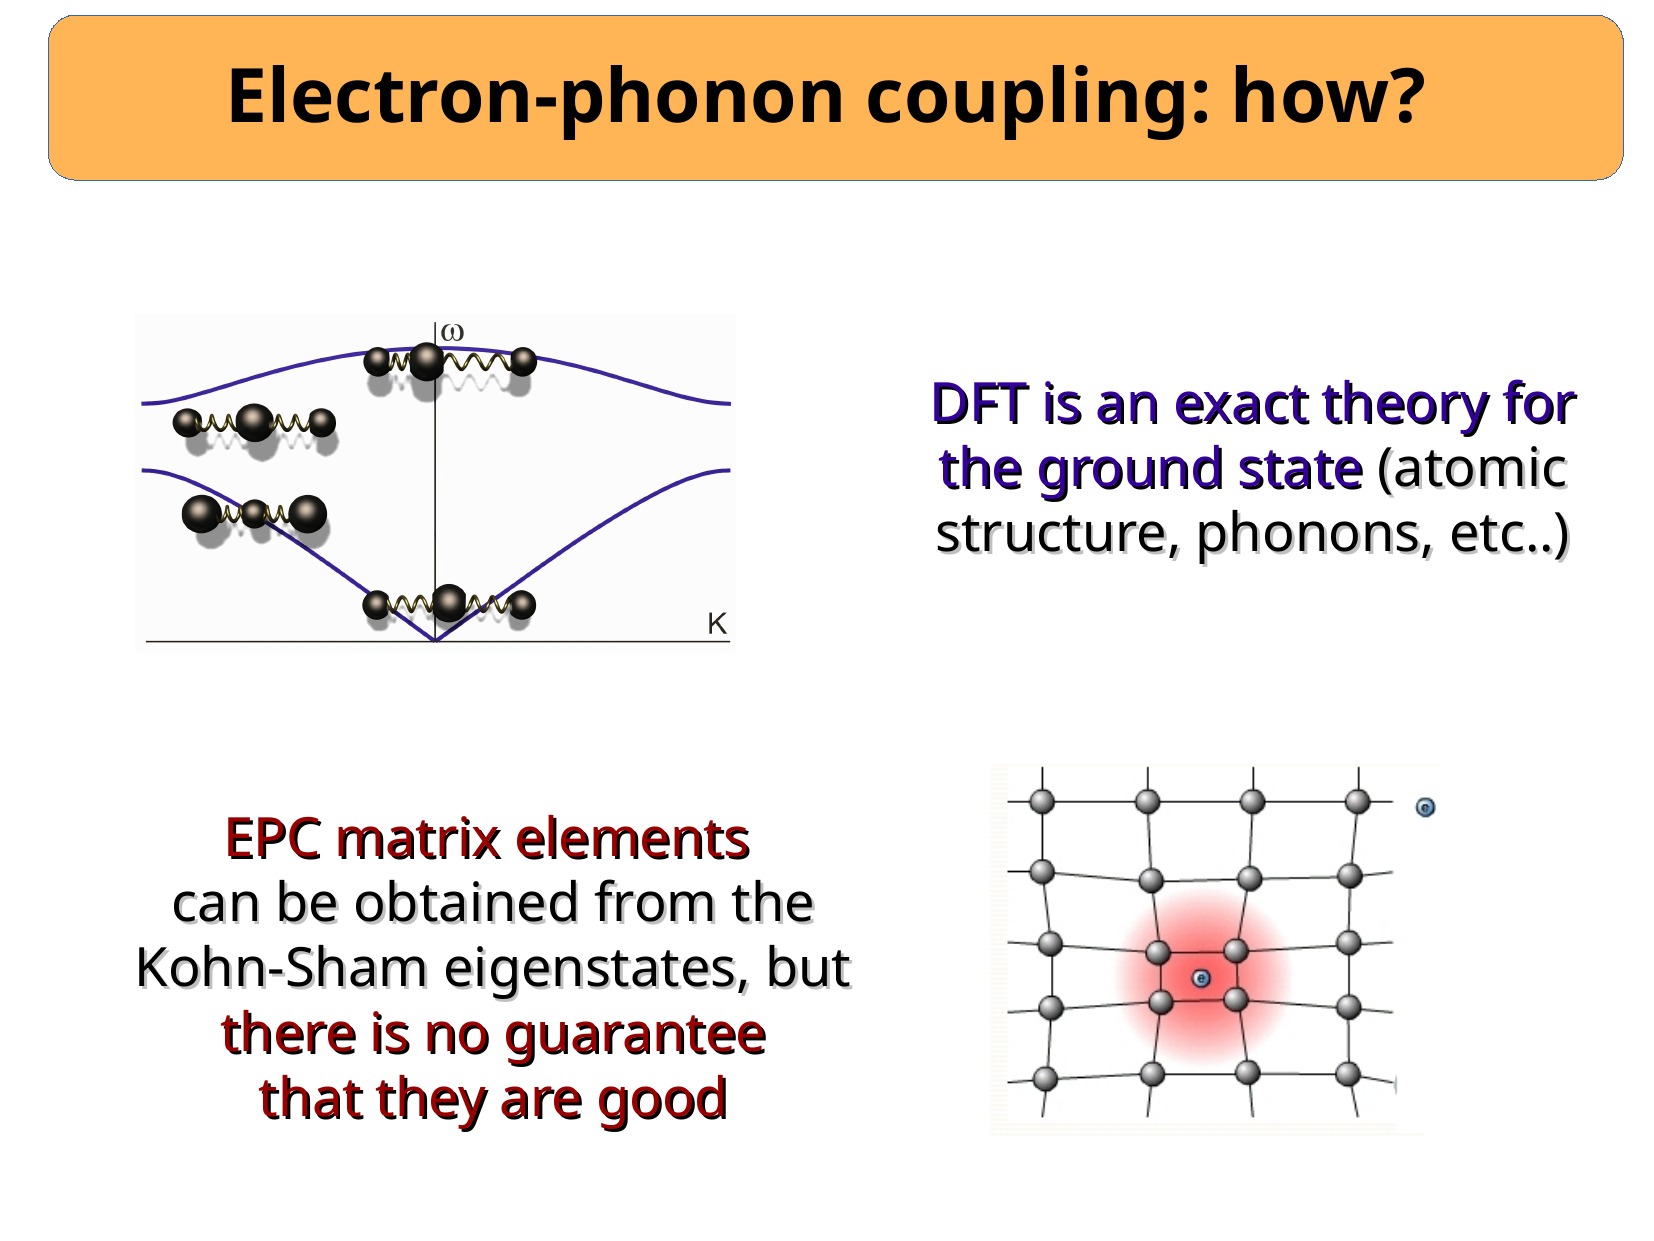

# Electron-phonon coupling: how?
DFT is an exact theory for the ground state (atomic structure, phonons, etc..)
EPC matrix elements
can be obtained from the Kohn-Sham eigenstates, but there is no guarantee
 that they are good